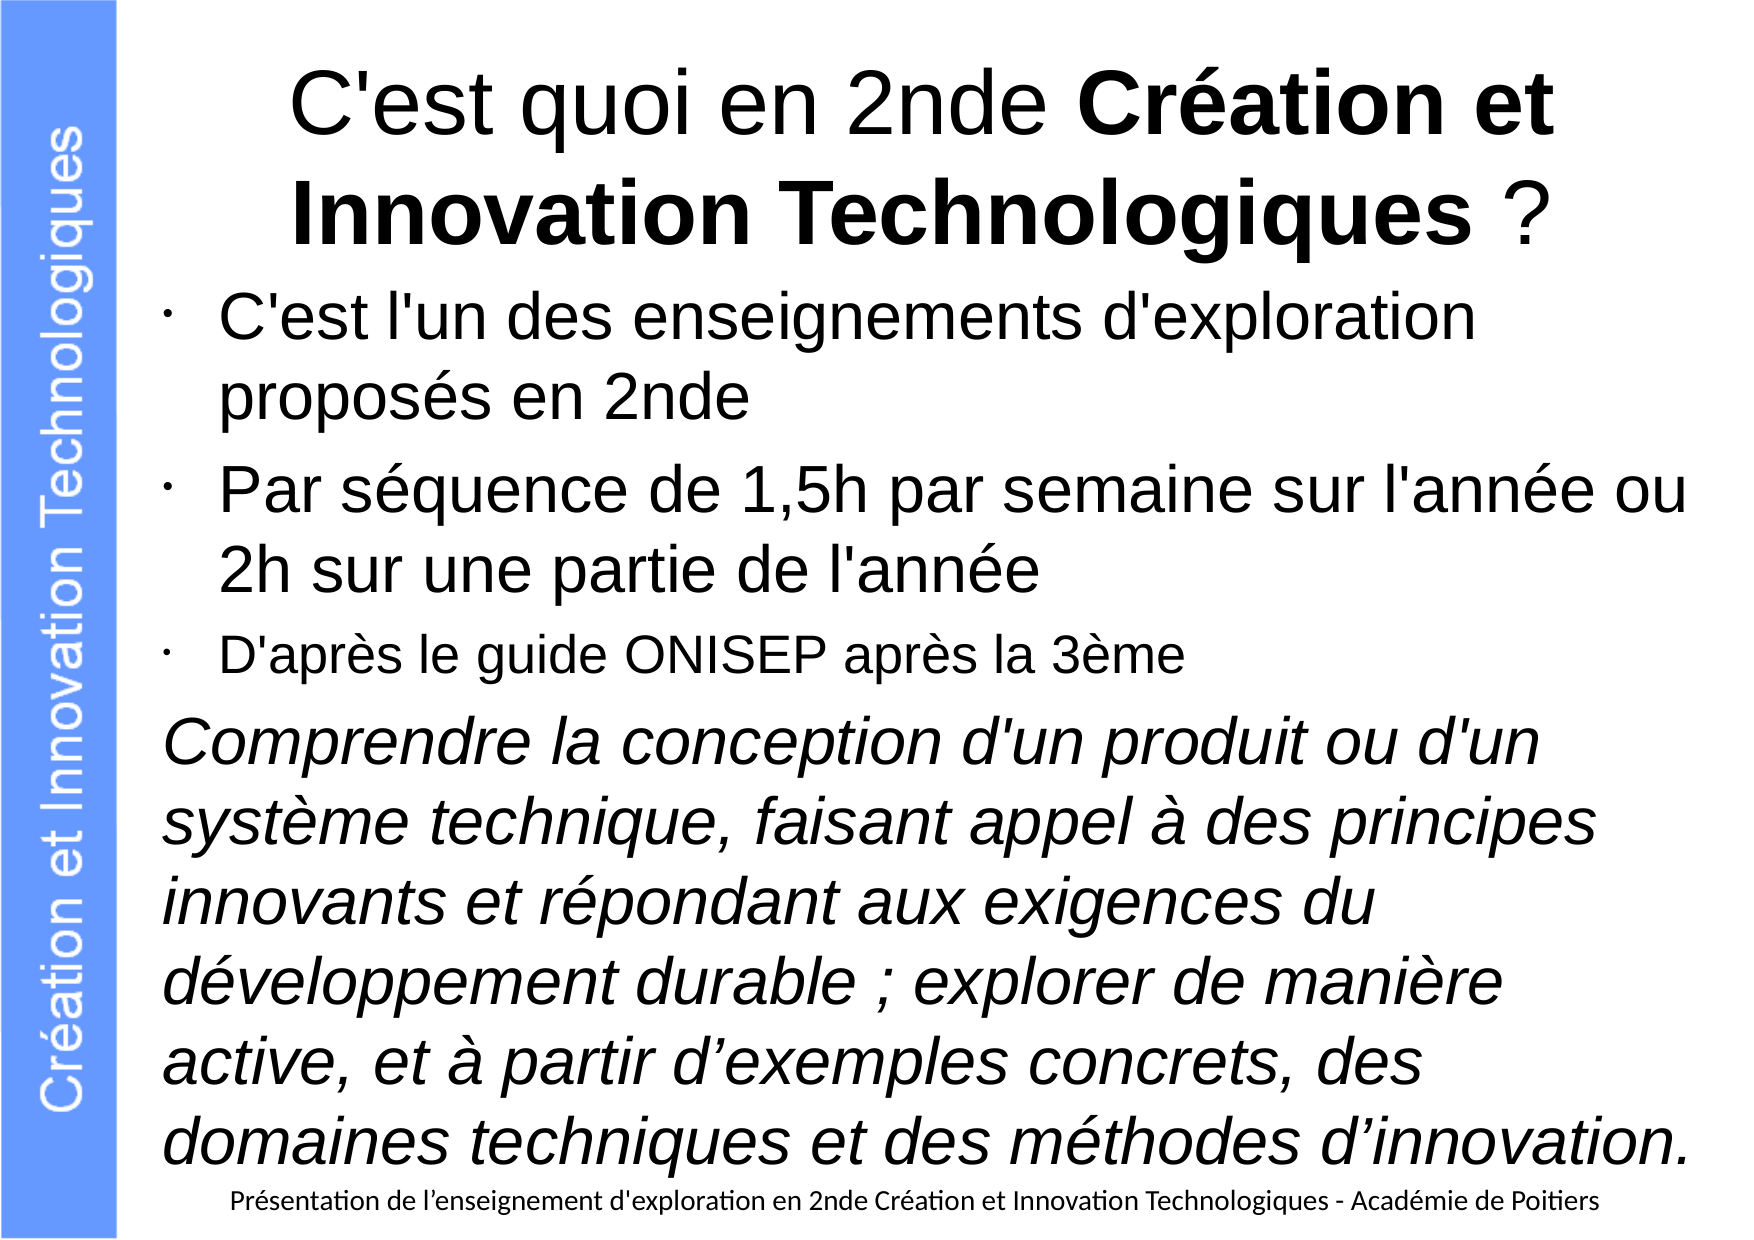

# C'est quoi en 2nde Création et Innovation Technologiques ?
C'est l'un des enseignements d'exploration proposés en 2nde
Par séquence de 1,5h par semaine sur l'année ou 2h sur une partie de l'année
D'après le guide ONISEP après la 3ème
Comprendre la conception d'un produit ou d'un système technique, faisant appel à des principes innovants et répondant aux exigences du développement durable ; explorer de manière active, et à partir d’exemples concrets, des domaines techniques et des méthodes d’innovation.
Présentation de l’enseignement d'exploration en 2nde Création et Innovation Technologiques - Académie de Poitiers